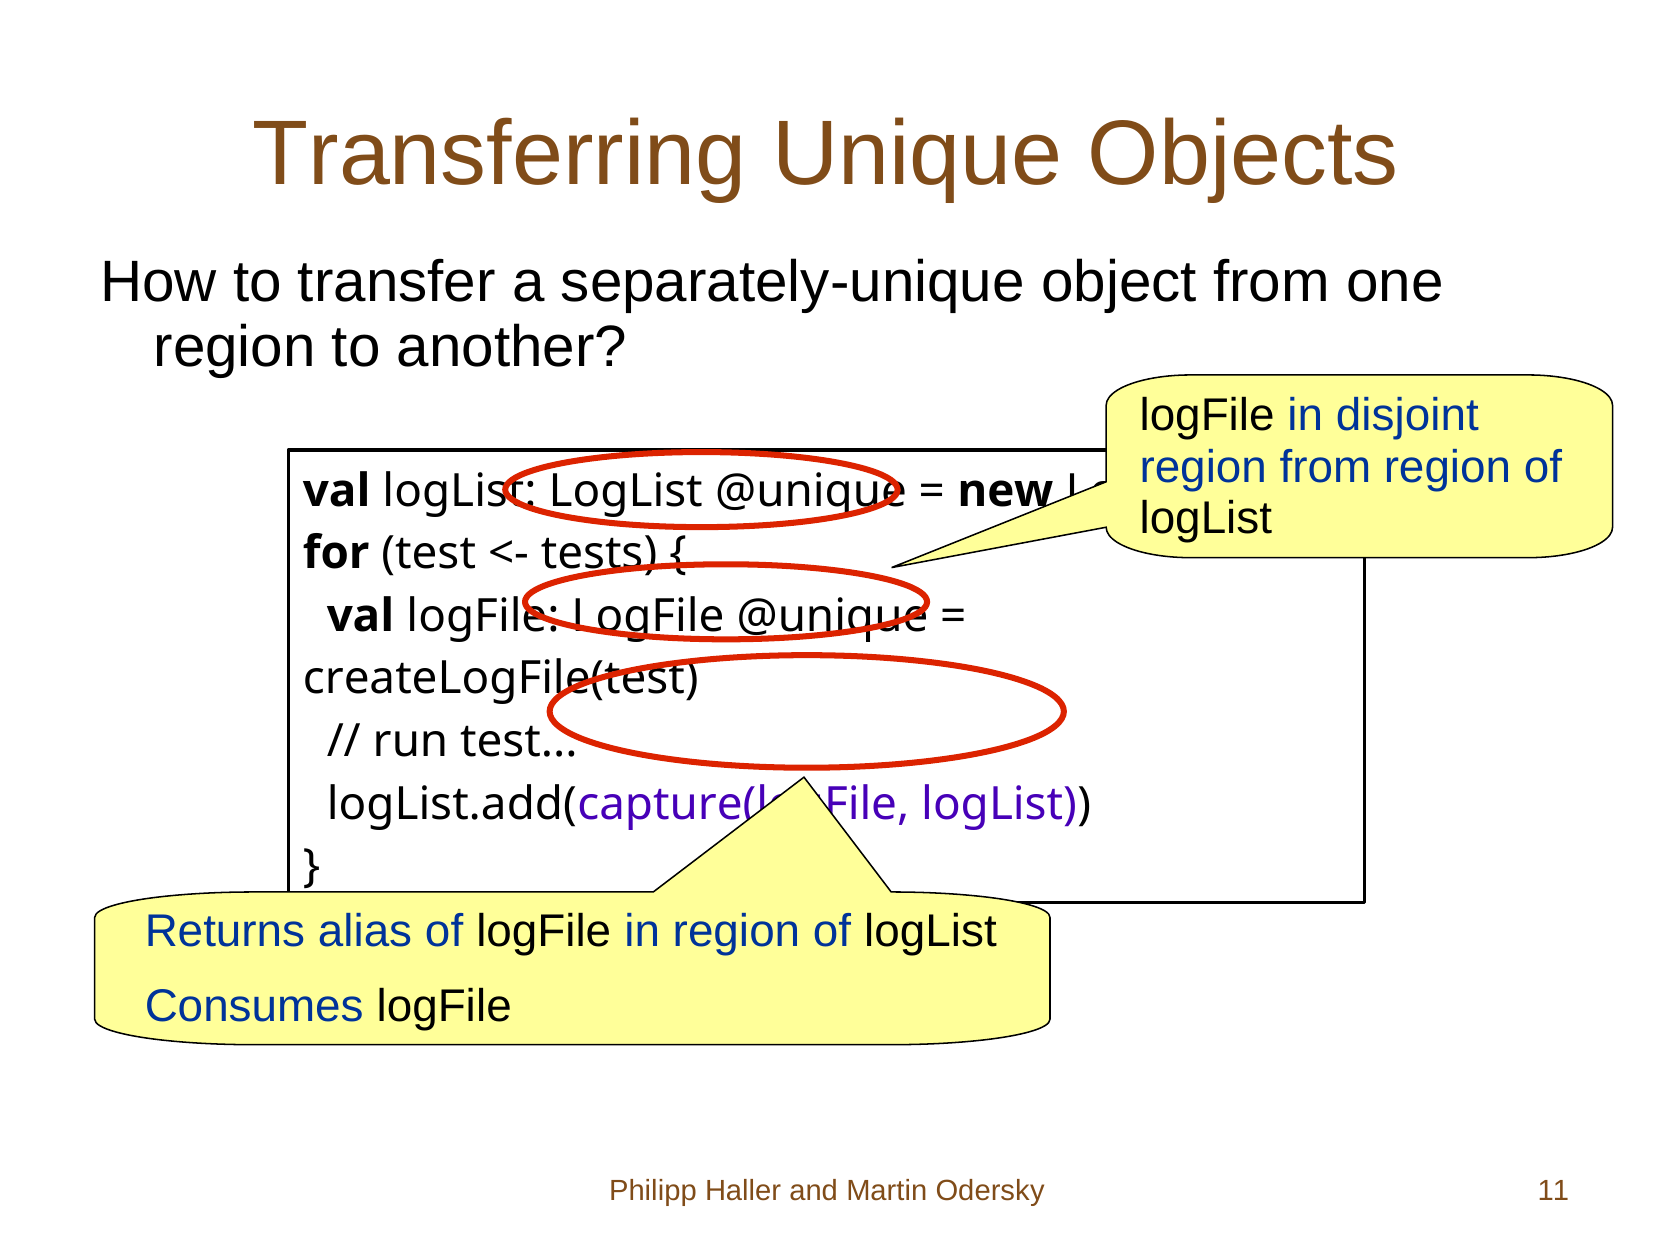

# Transferring Unique Objects
How to transfer a separately-unique object from one region to another?
logFile in disjoint region from region of logList
val logList: LogList @unique = new LogList
for (test <- tests) {
 val logFile: LogFile @unique = createLogFile(test)
 // run test...
 logList.add(capture(logFile, logList))
}
Returns alias of logFile in region of logList
Consumes logFile
Philipp Haller
11